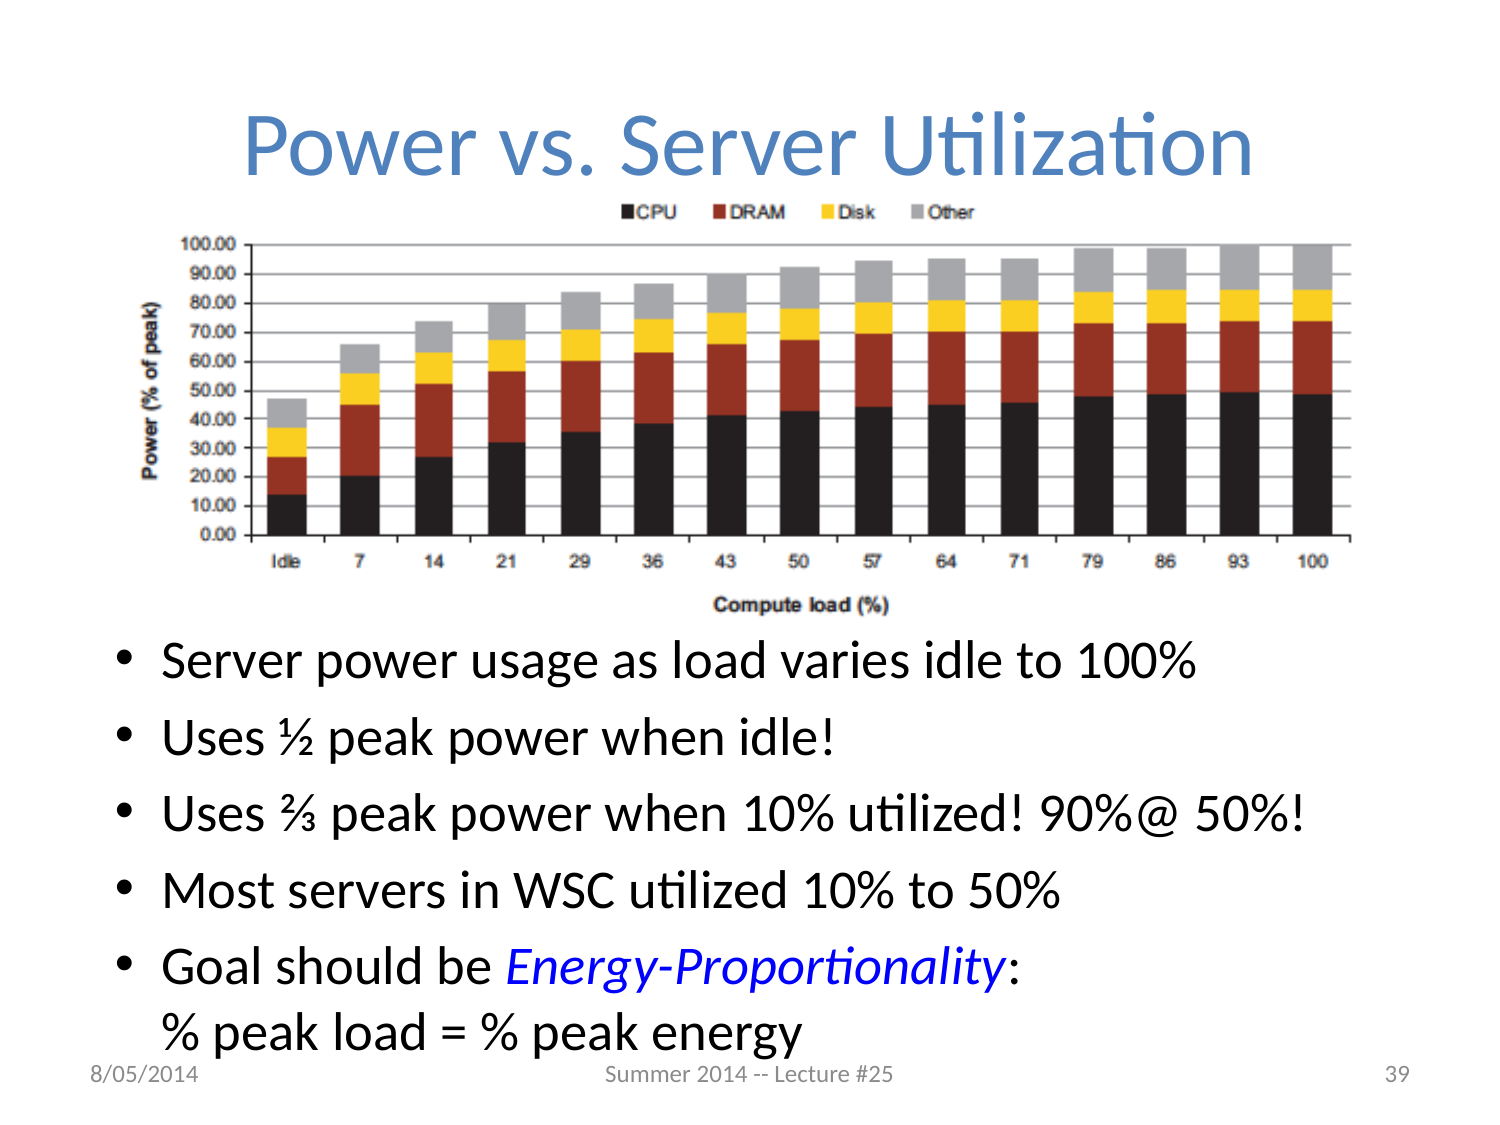

# Power vs. Server Utilization
Server power usage as load varies idle to 100%
Uses ½ peak power when idle!
Uses ⅔ peak power when 10% utilized! 90%@ 50%!
Most servers in WSC utilized 10% to 50%
Goal should be Energy-Proportionality:
% peak load = % peak energy
8/05/2014
Summer 2014 -- Lecture #25